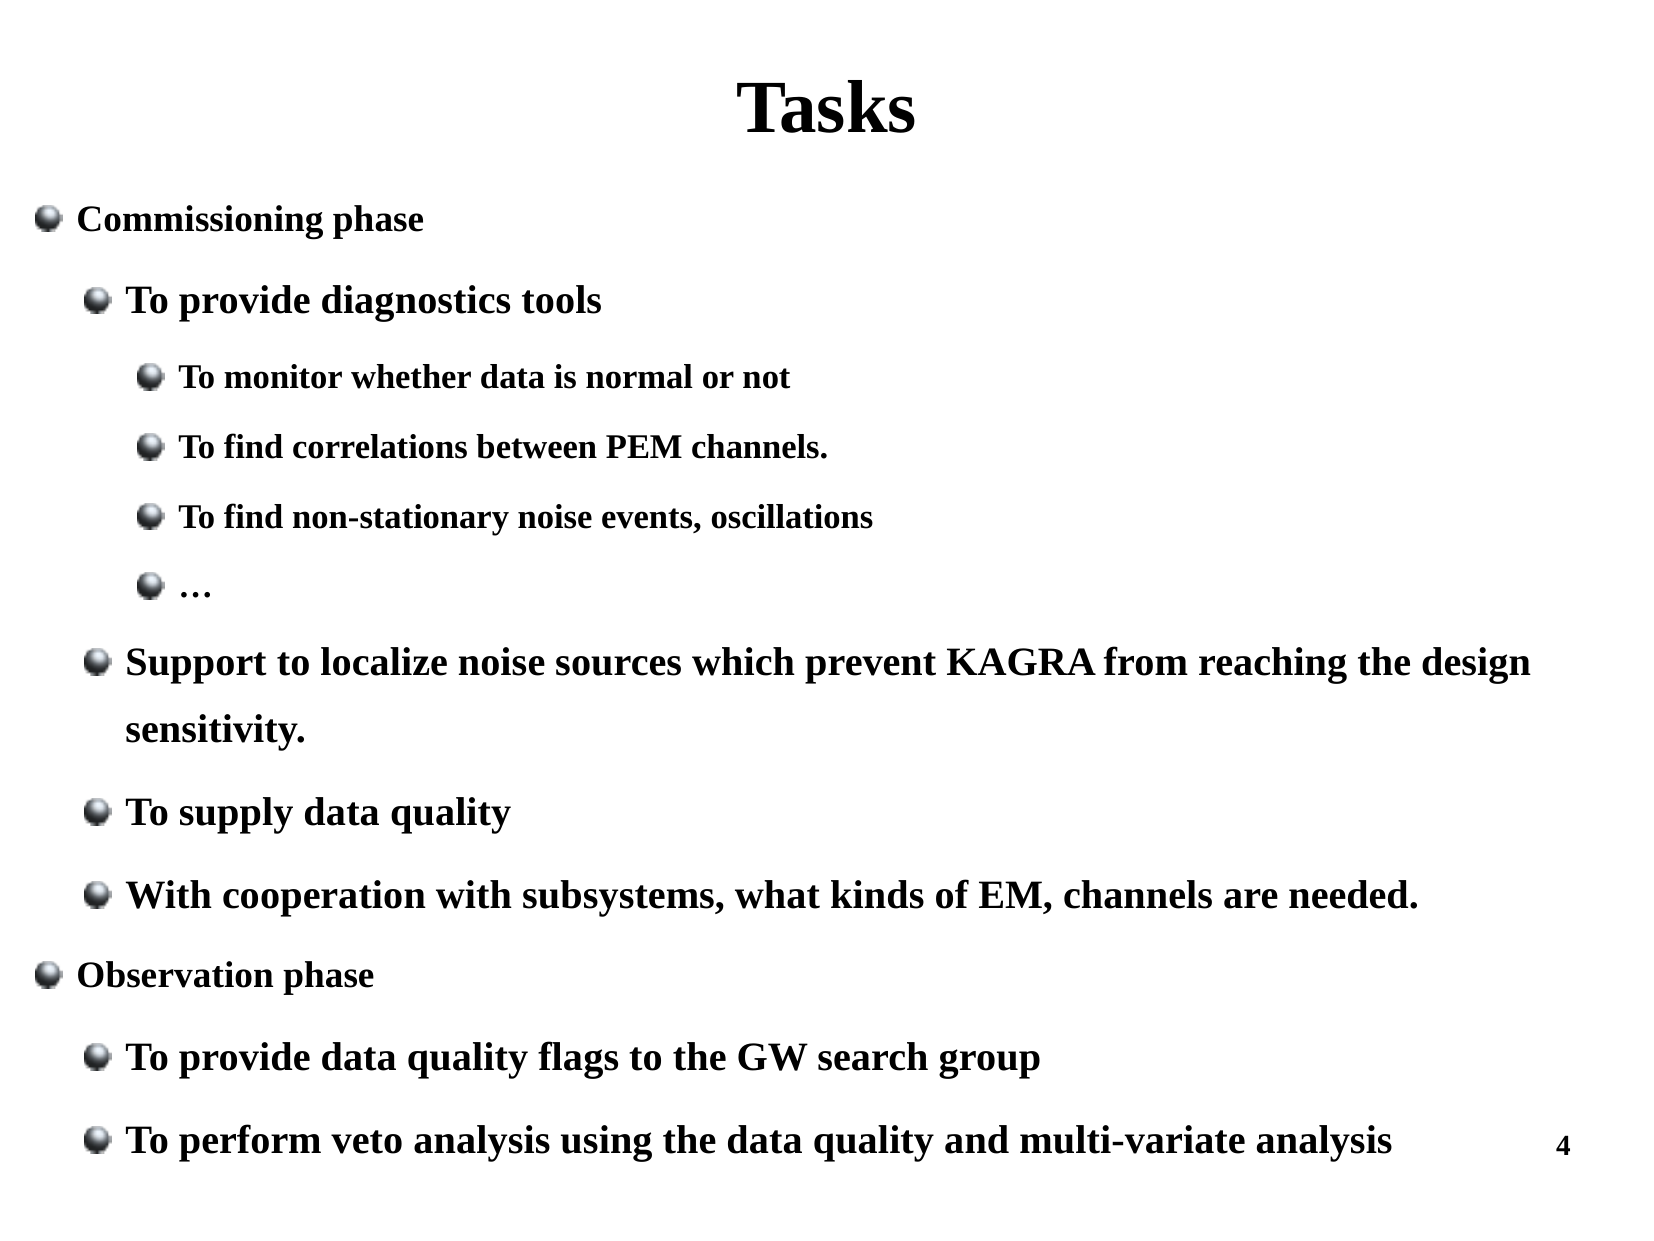

# Tasks
Commissioning phase
To provide diagnostics tools
To monitor whether data is normal or not
To find correlations between PEM channels.
To find non-stationary noise events, oscillations
…
Support to localize noise sources which prevent KAGRA from reaching the design sensitivity.
To supply data quality
With cooperation with subsystems, what kinds of EM, channels are needed.
Observation phase
To provide data quality flags to the GW search group
To perform veto analysis using the data quality and multi-variate analysis
4